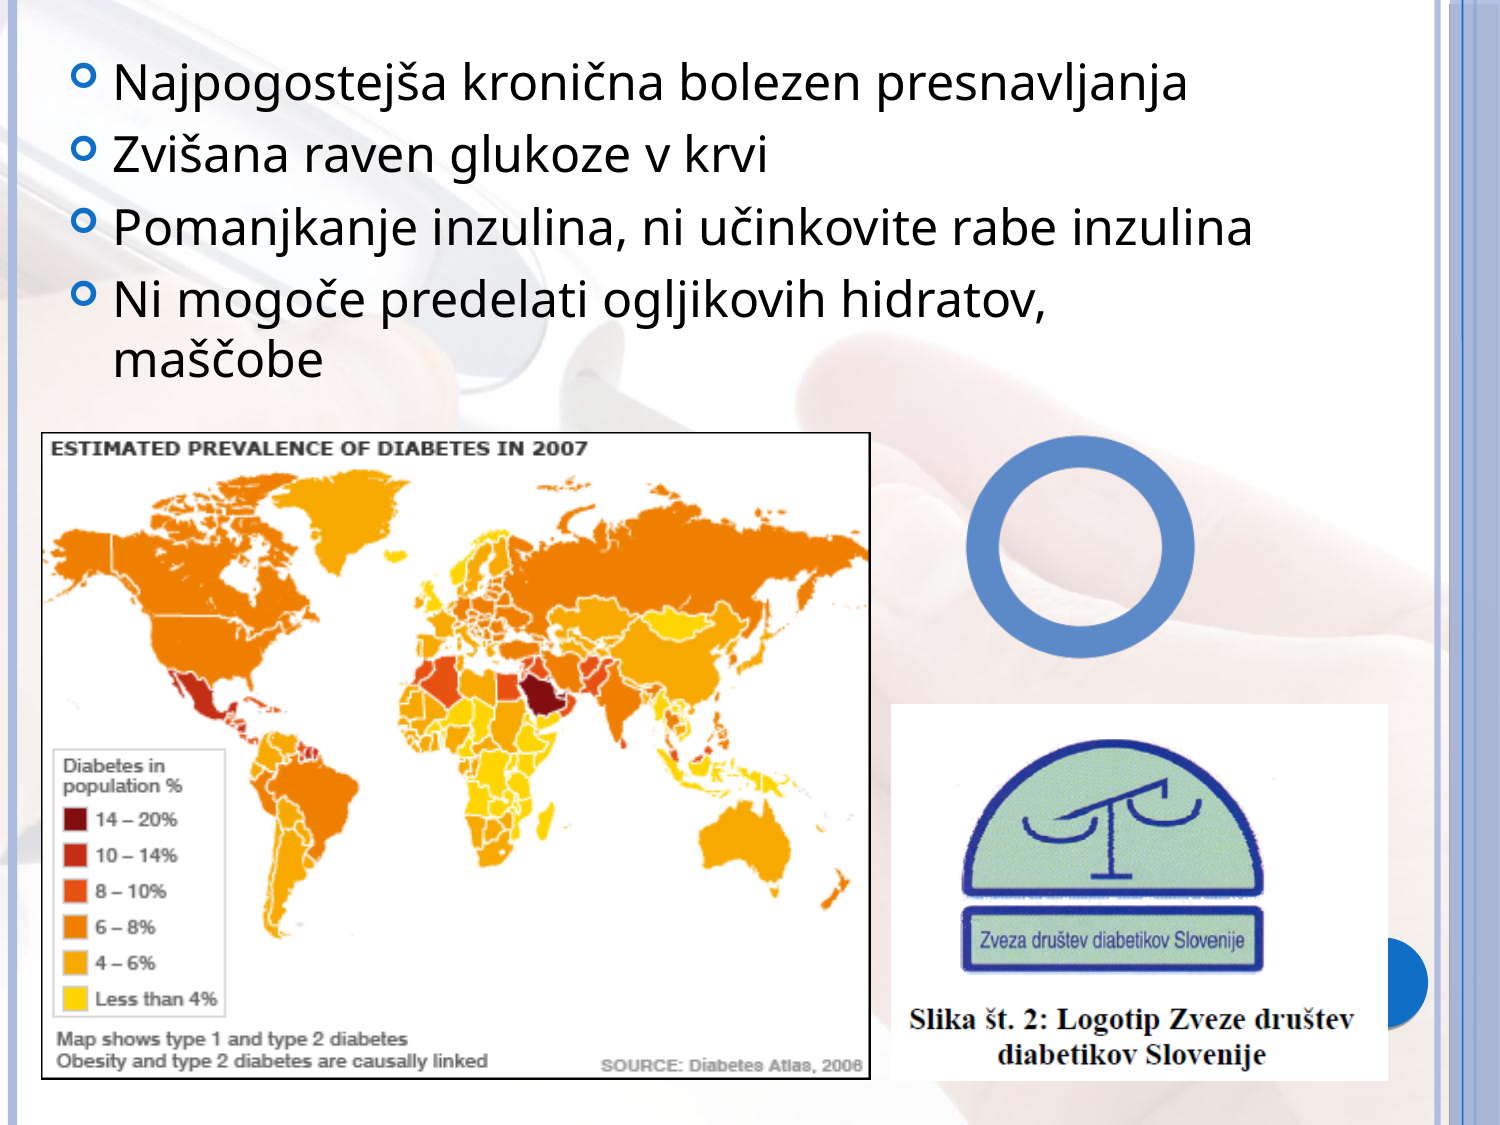

# Najpogostejša kronična bolezen presnavljanja
Zvišana raven glukoze v krvi
Pomanjkanje inzulina, ni učinkovite rabe inzulina
Ni mogoče predelati ogljikovih hidratov, maščobe